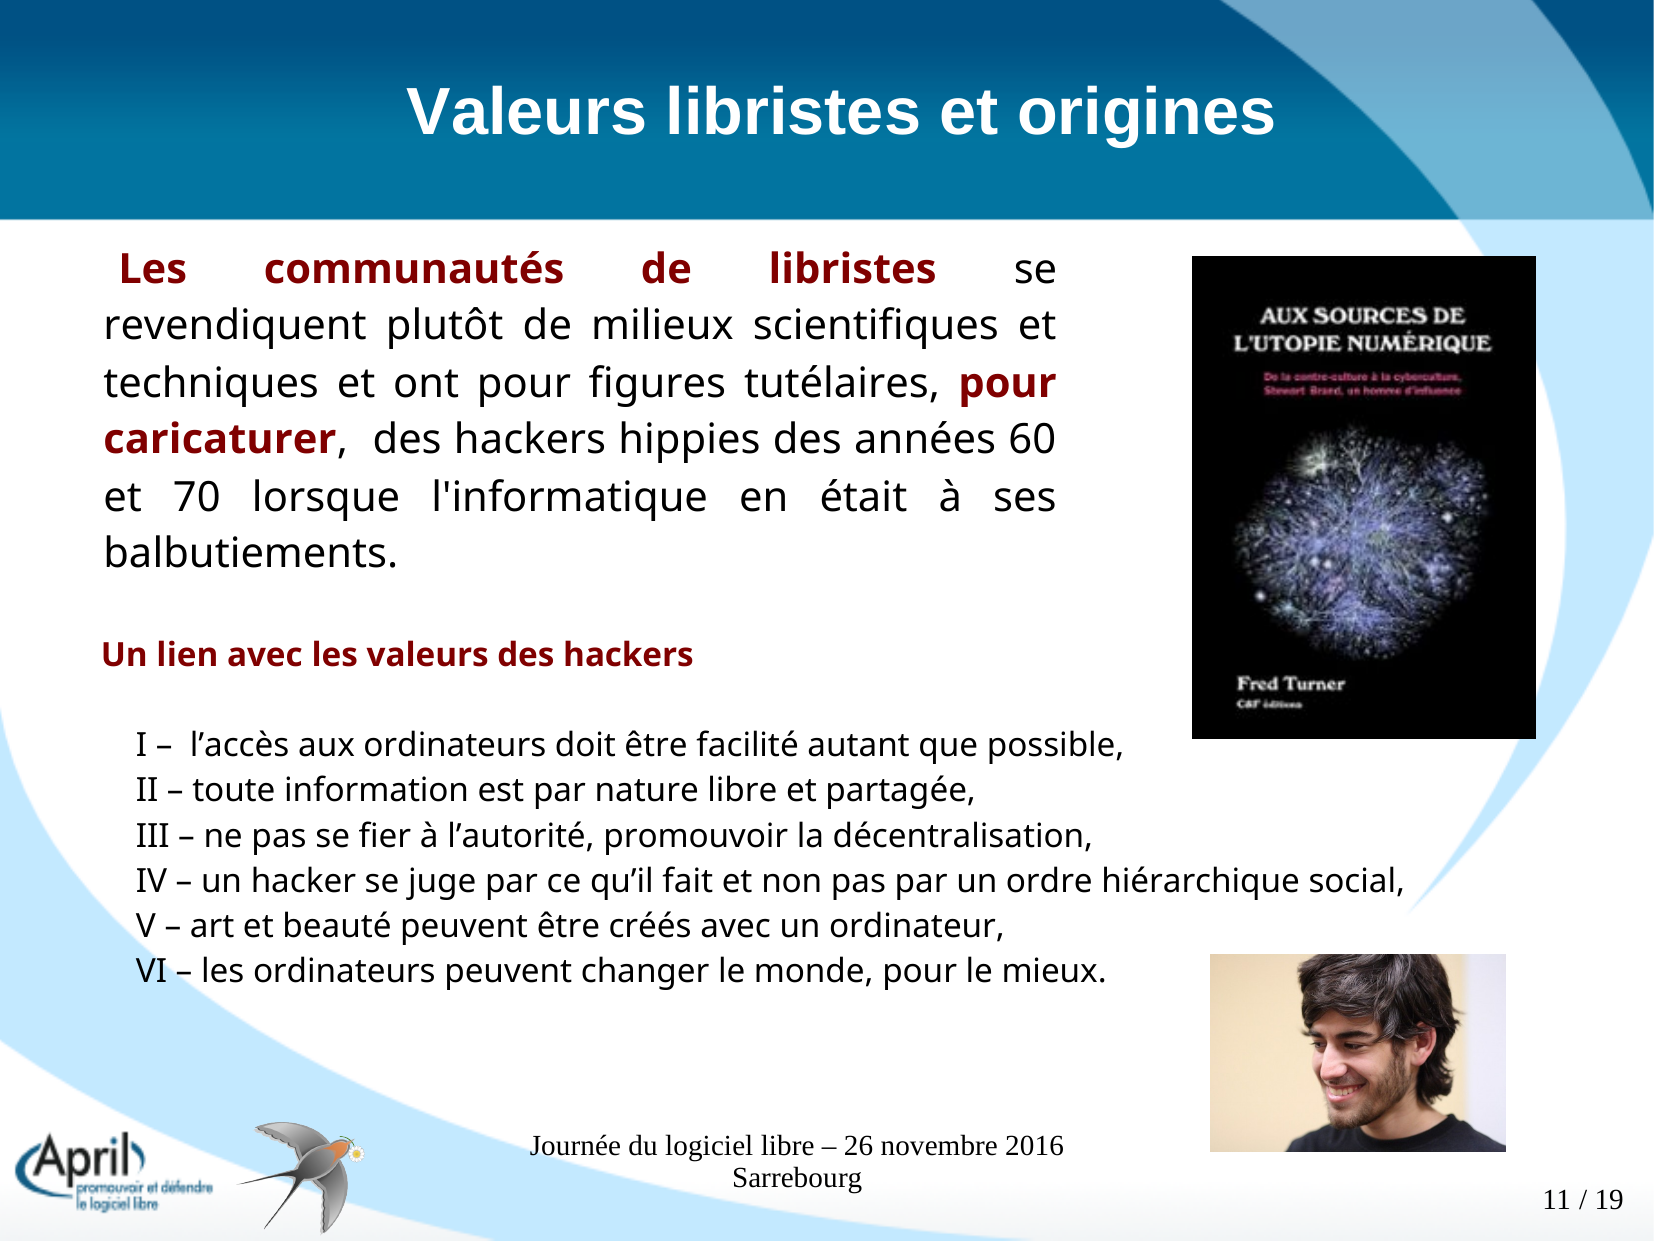

# Valeurs libristes et origines
Les communautés de libristes se revendiquent plutôt de milieux scientifiques et techniques et ont pour figures tutélaires, pour caricaturer, des hackers hippies des années 60 et 70 lorsque l'informatique en était à ses balbutiements.
Un lien avec les valeurs des hackers
 I – l’accès aux ordinateurs doit être facilité autant que possible,
 II – toute information est par nature libre et partagée,
 III – ne pas se fier à l’autorité, promouvoir la décentralisation,
 IV – un hacker se juge par ce qu’il fait et non pas par un ordre hiérarchique social,
 V – art et beauté peuvent être créés avec un ordinateur,
 VI – les ordinateurs peuvent changer le monde, pour le mieux.
17 novembre 2014 - CNAJEP
11